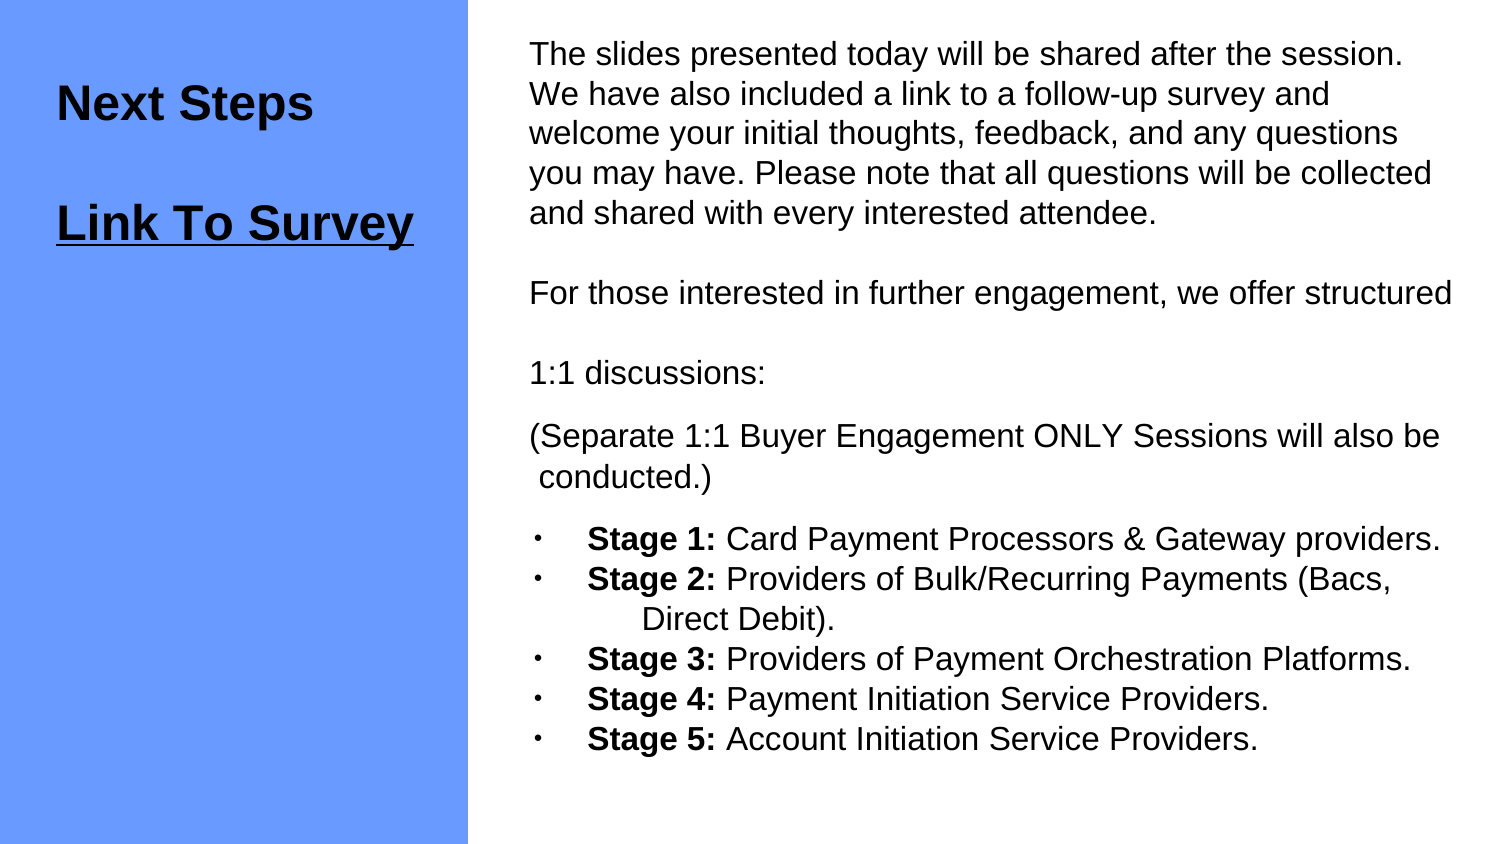

The slides presented today will be shared after the session.
We have also included a link to a follow-up survey and
welcome your initial thoughts, feedback, and any questions
you may have. Please note that all questions will be collected
and shared with every interested attendee.
For those interested in further engagement, we offer structured
1:1 discussions:
(Separate 1:1 Buyer Engagement ONLY Sessions will also be
 conducted.)
Stage 1: Card Payment Processors & Gateway providers.
Stage 2: Providers of Bulk/Recurring Payments (Bacs, Direct Debit).
Stage 3: Providers of Payment Orchestration Platforms.
Stage 4: Payment Initiation Service Providers.
Stage 5: Account Initiation Service Providers.
# Next Steps
Link To Survey